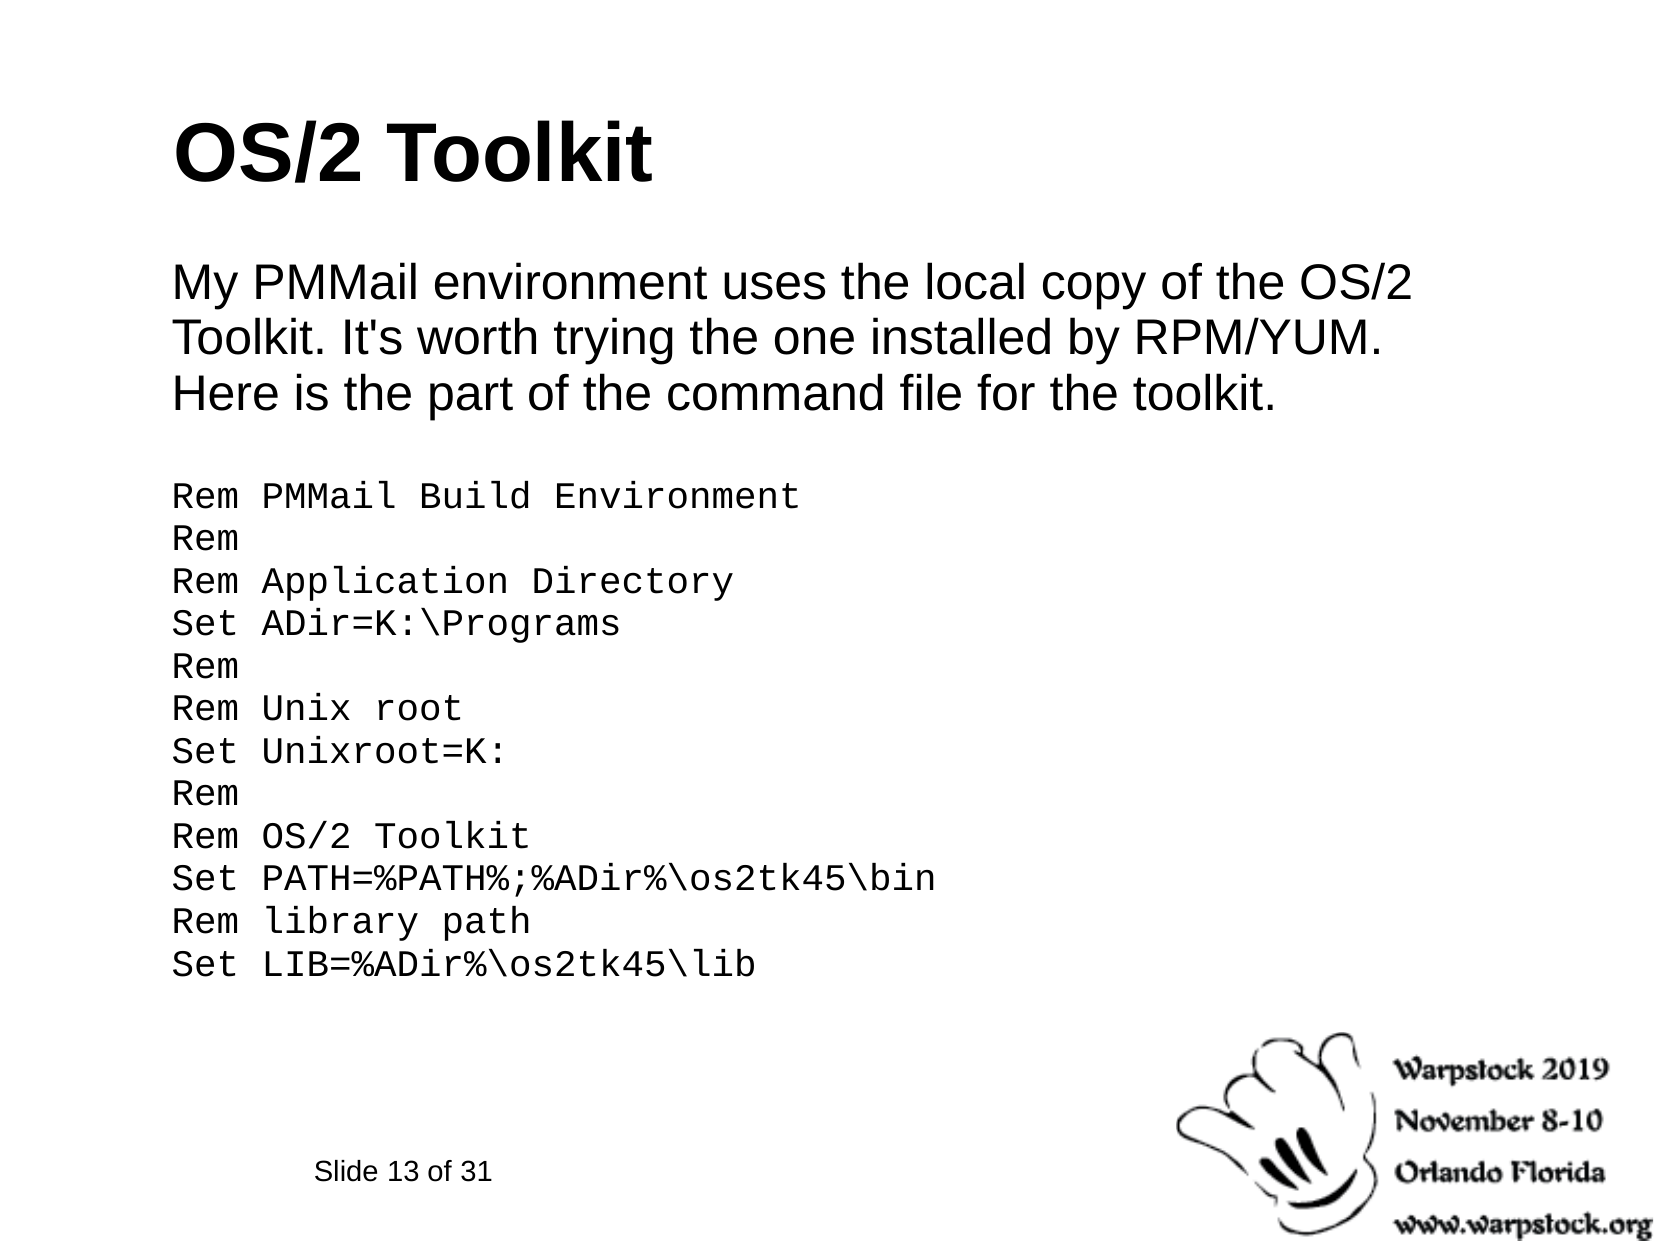

# OS/2 Toolkit
My PMMail environment uses the local copy of the OS/2 Toolkit. It's worth trying the one installed by RPM/YUM. Here is the part of the command file for the toolkit.
Rem PMMail Build Environment
Rem
Rem Application Directory
Set ADir=K:\Programs
Rem
Rem Unix root
Set Unixroot=K:
Rem
Rem OS/2 Toolkit
Set PATH=%PATH%;%ADir%\os2tk45\bin
Rem library path
Set LIB=%ADir%\os2tk45\lib